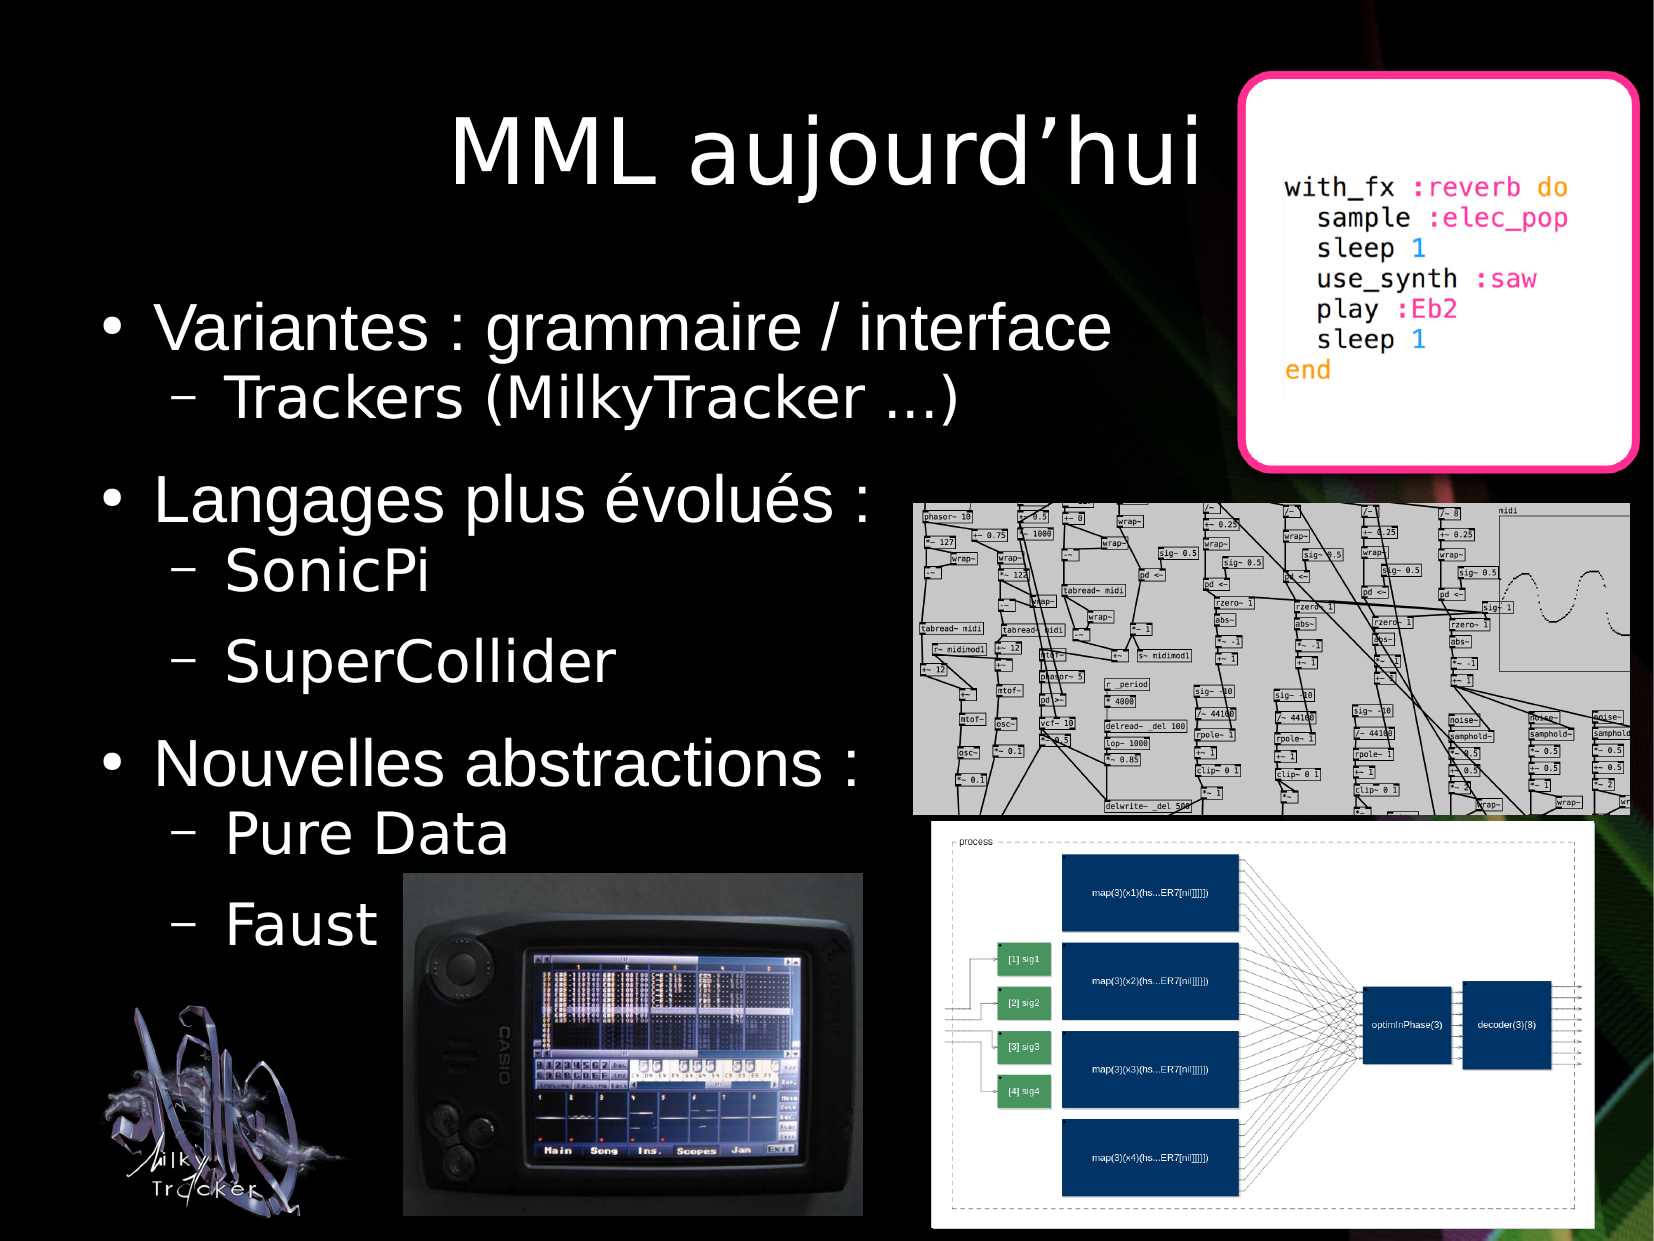

# MML aujourd’hui
Variantes : grammaire / interface
Trackers (MilkyTracker ...)
Langages plus évolués :
SonicPi
SuperCollider
Nouvelles abstractions :
Pure Data
Faust